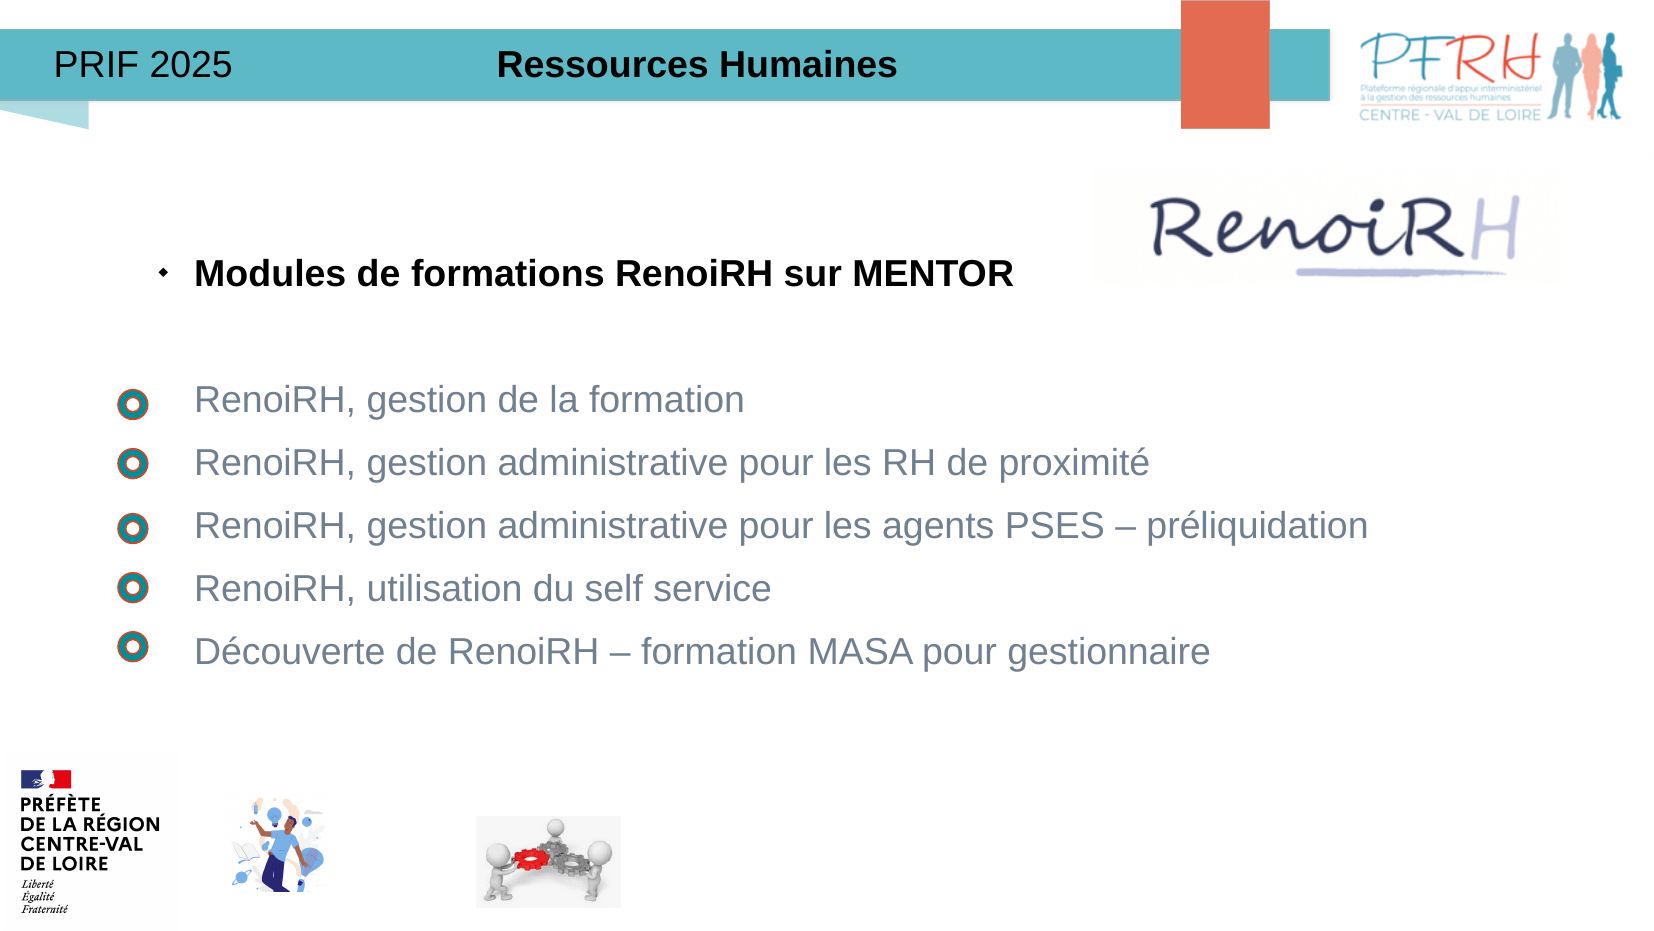

PRIF 2025				Ressources Humaines
Modules de formations RenoiRH sur MENTOR
RenoiRH, gestion de la formation
RenoiRH, gestion administrative pour les RH de proximité
RenoiRH, gestion administrative pour les agents PSES – préliquidation
RenoiRH, utilisation du self service
Découverte de RenoiRH – formation MASA pour gestionnaire